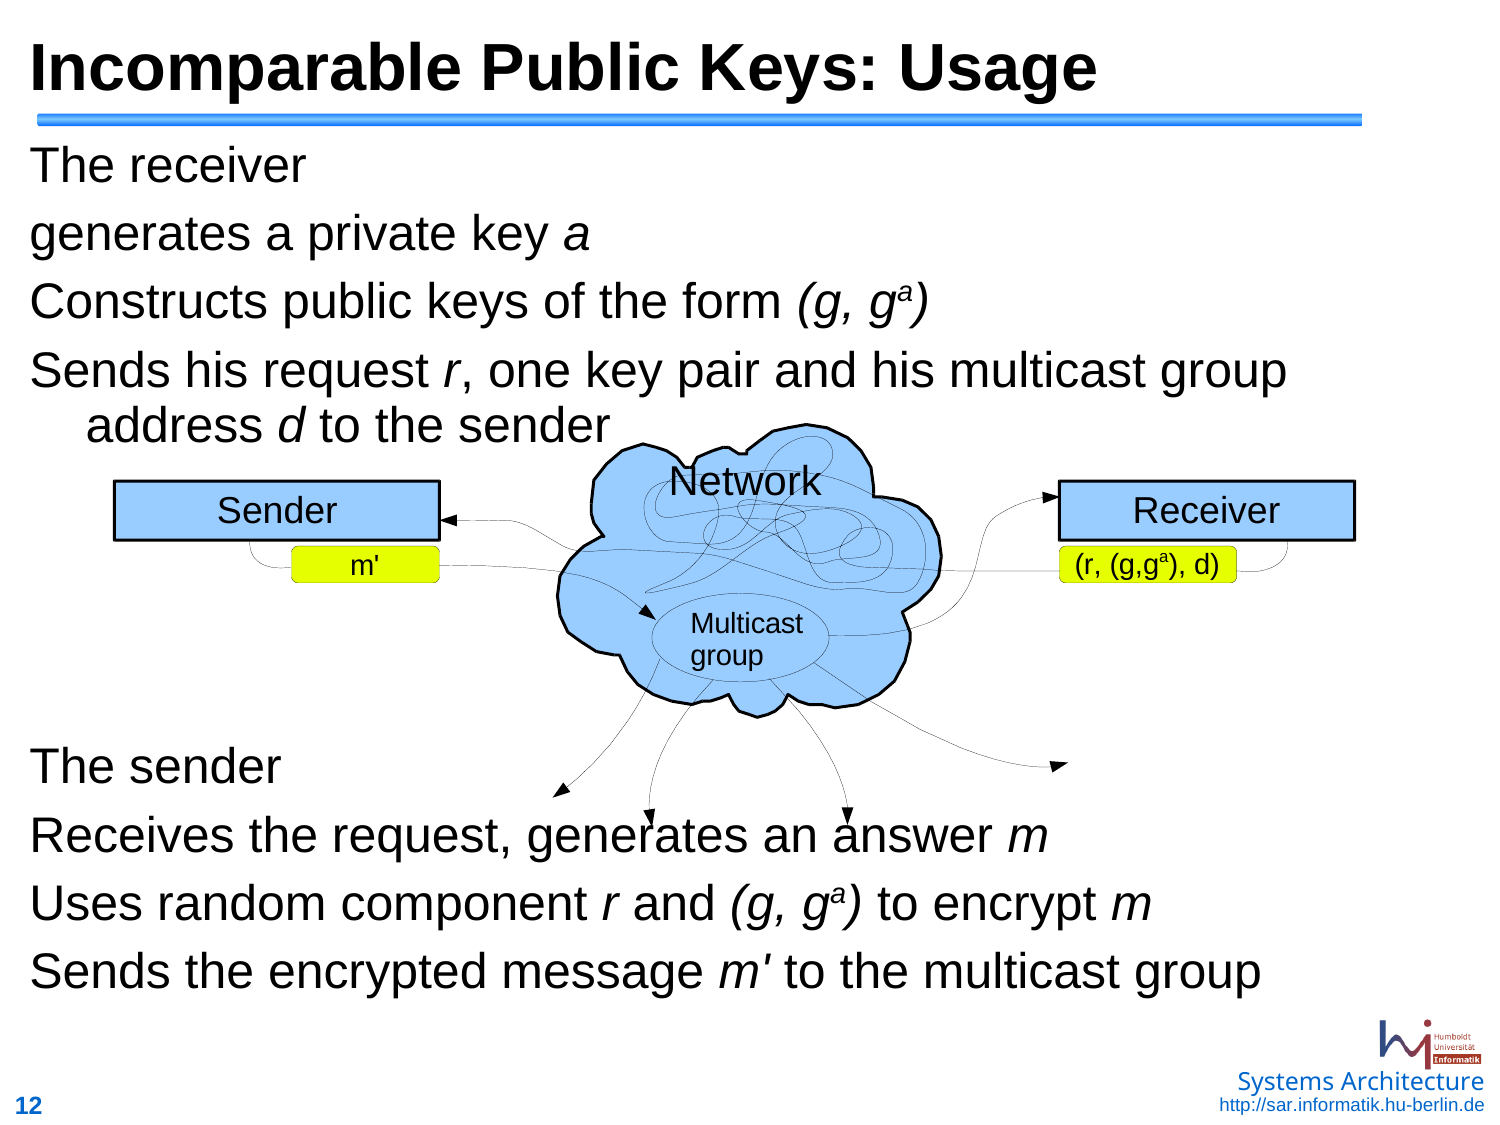

# Incomparable Public Keys: Usage
The receiver
generates a private key a
Constructs public keys of the form (g, ga)
Sends his request r, one key pair and his multicast group
address d to the sender
The sender
Receives the request, generates an answer m
Uses random component r and (g, ga) to encrypt m
Sends the encrypted message m' to the multicast group